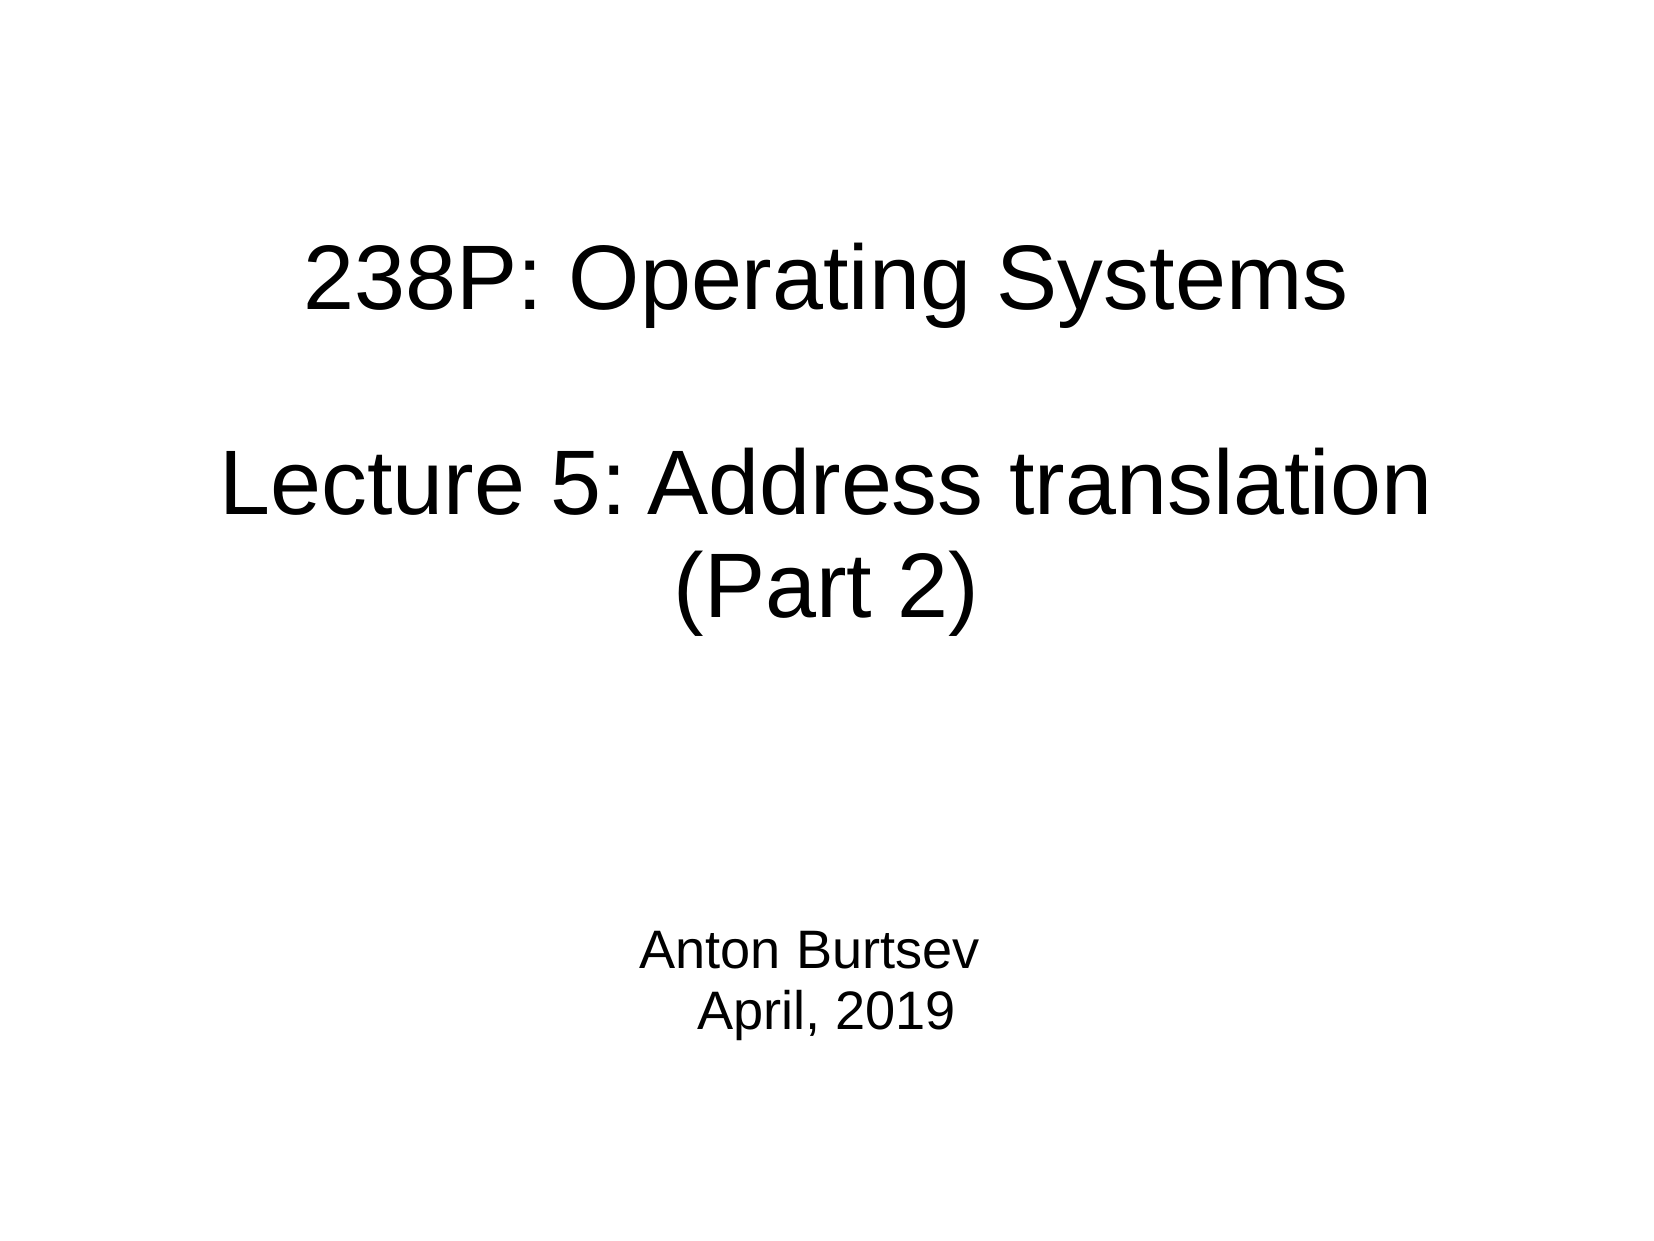

# 238P: Operating Systems Lecture 5: Address translation (Part 2)
Anton Burtsev
April, 2019